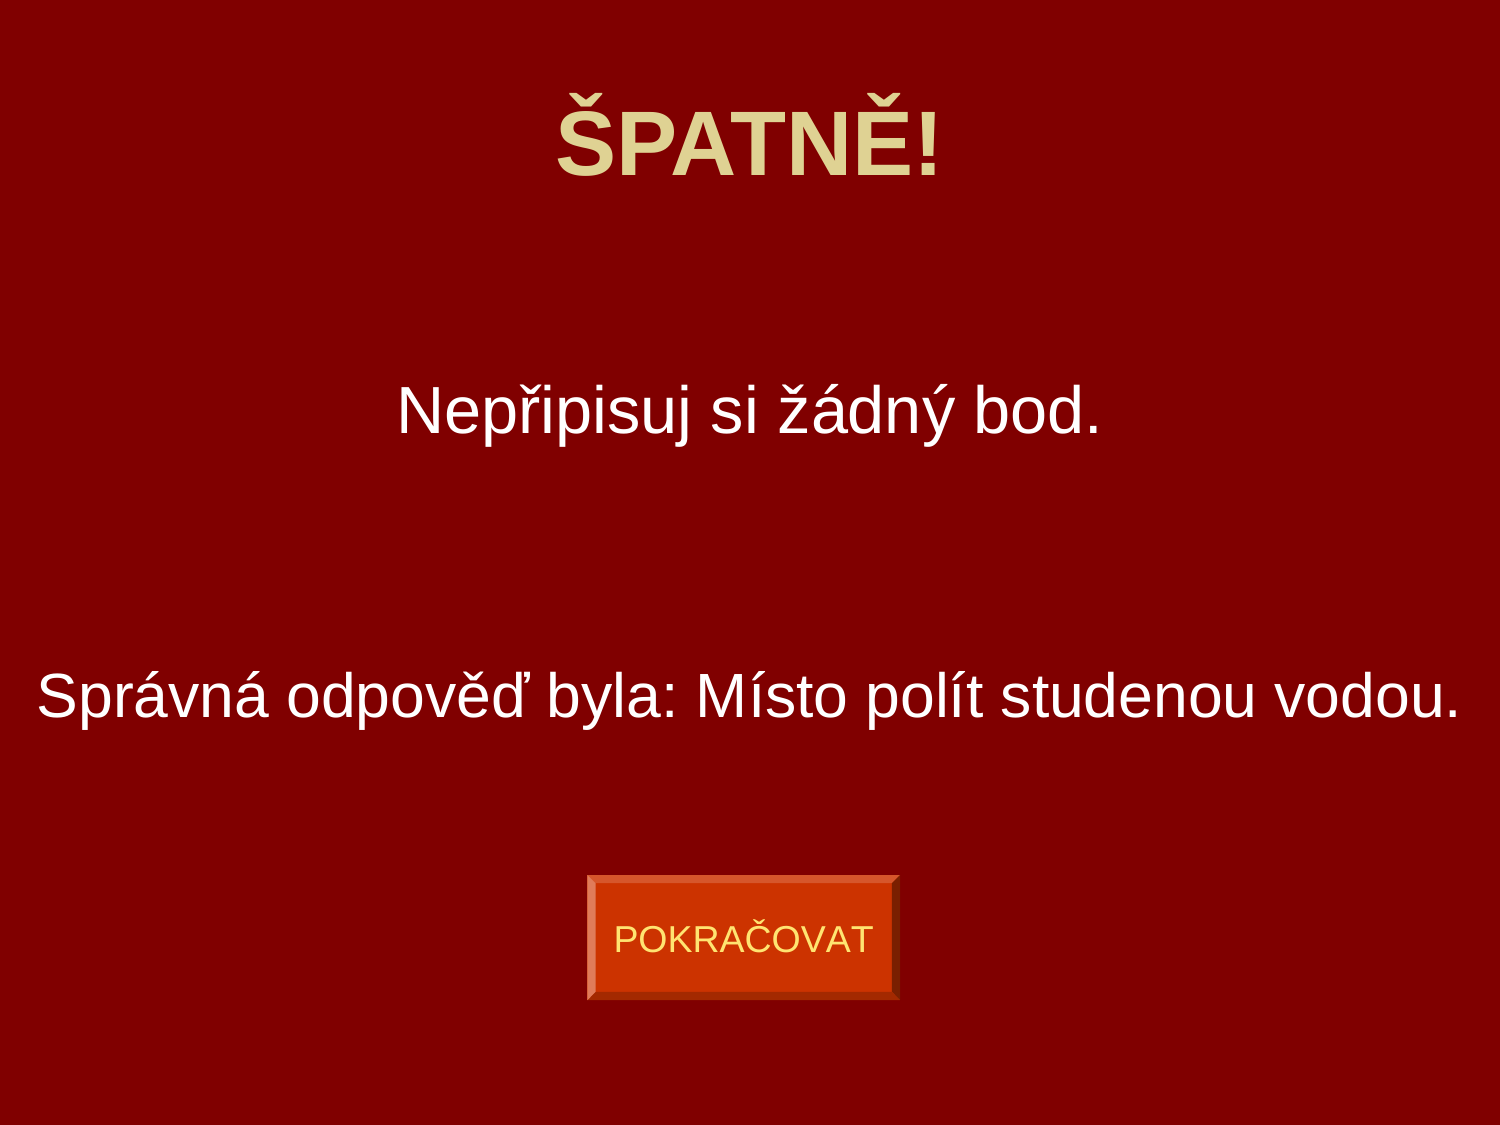

# ŠPATNĚ!
Nepřipisuj si žádný bod.
Správná odpověď byla: Místo polít studenou vodou.
POKRAČOVAT